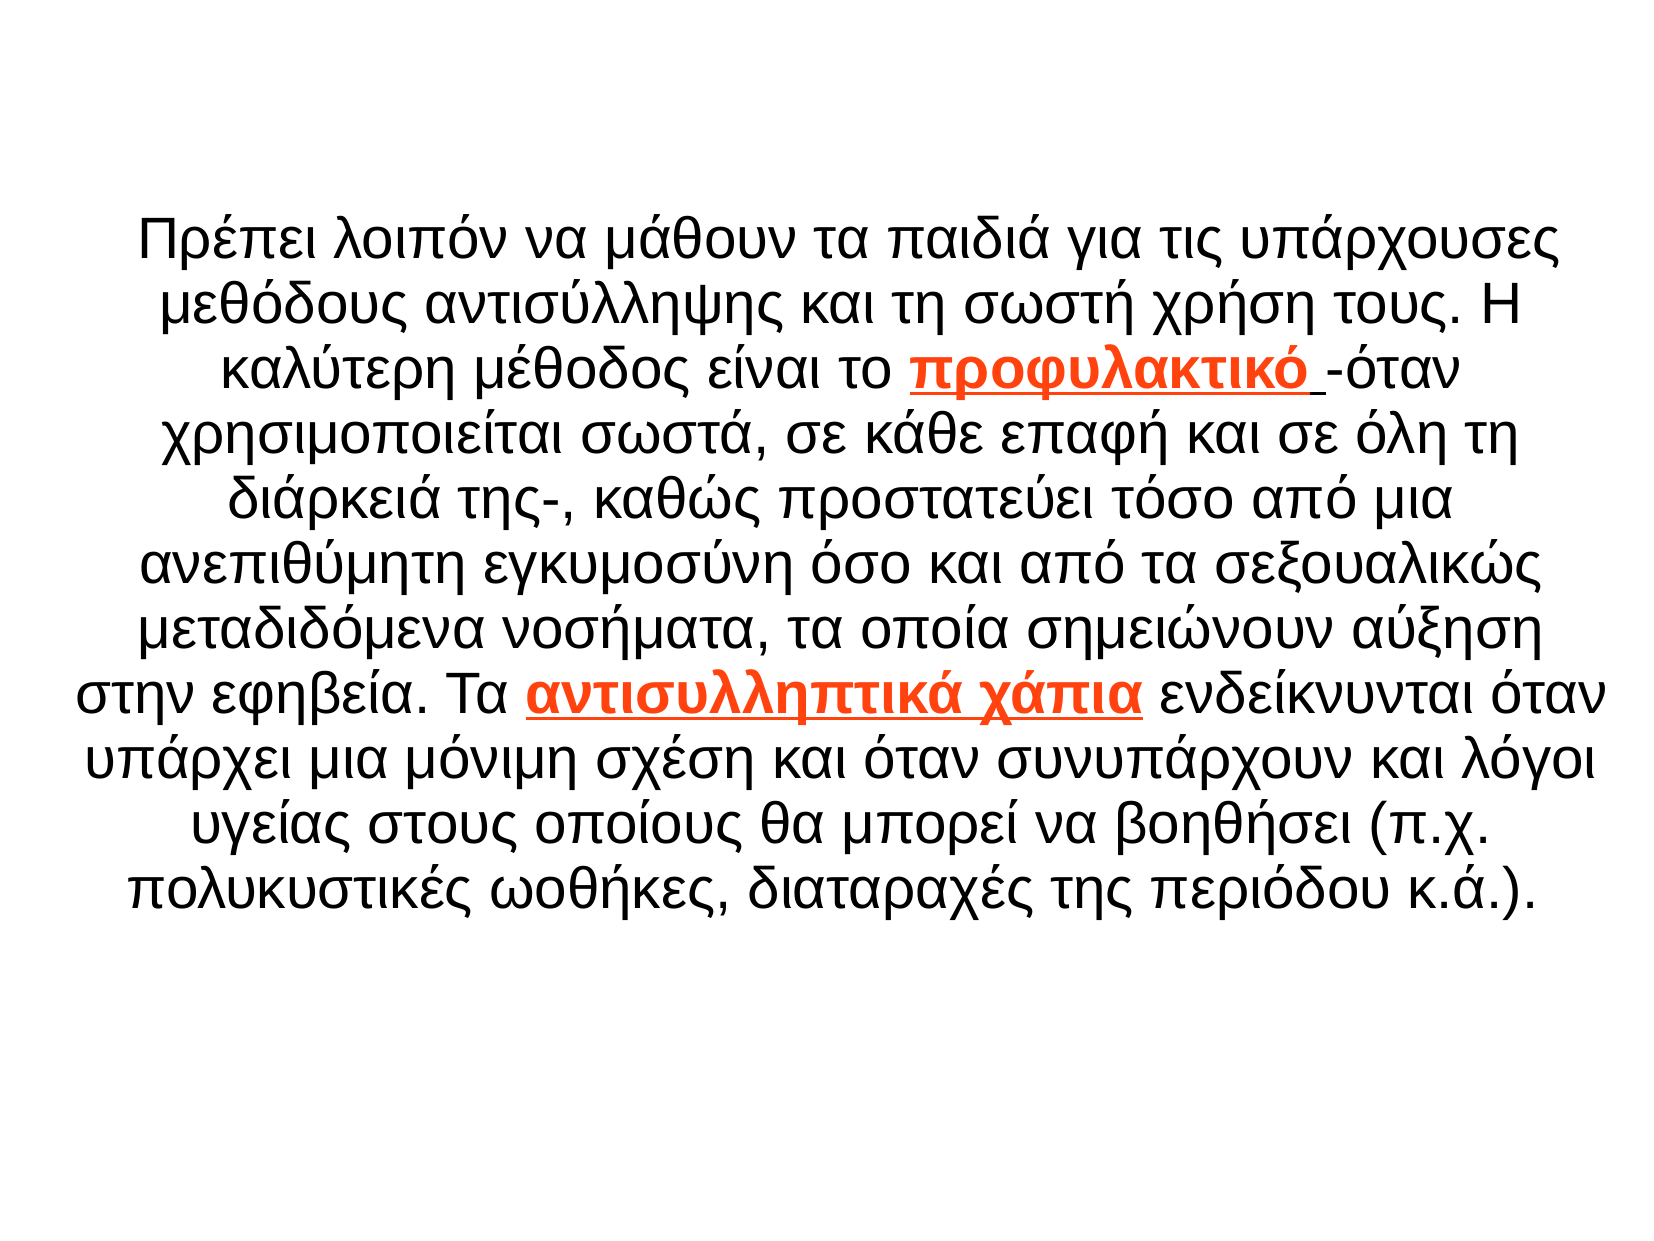

Πρέπει λοιπόν να μάθουν τα παιδιά για τις υπάρχουσες μεθόδους αντισύλληψης και τη σωστή χρήση τους. Η καλύτερη μέθοδος είναι το προφυλακτικό -όταν χρησιμοποιείται σωστά, σε κάθε επαφή και σε όλη τη διάρκειά της-, καθώς προστατεύει τόσο από μια ανεπιθύμητη εγκυμοσύνη όσο και από τα σεξουαλικώς μεταδιδόμενα νοσήματα, τα οποία σημειώνουν αύξηση στην εφηβεία. Τα αντισυλληπτικά χάπια ενδείκνυνται όταν υπάρχει μια μόνιμη σχέση και όταν συνυπάρχουν και λόγοι υγείας στους οποίους θα μπορεί να βοηθήσει (π.χ. πολυκυστικές ωοθήκες, διαταραχές της περιόδου κ.ά.).